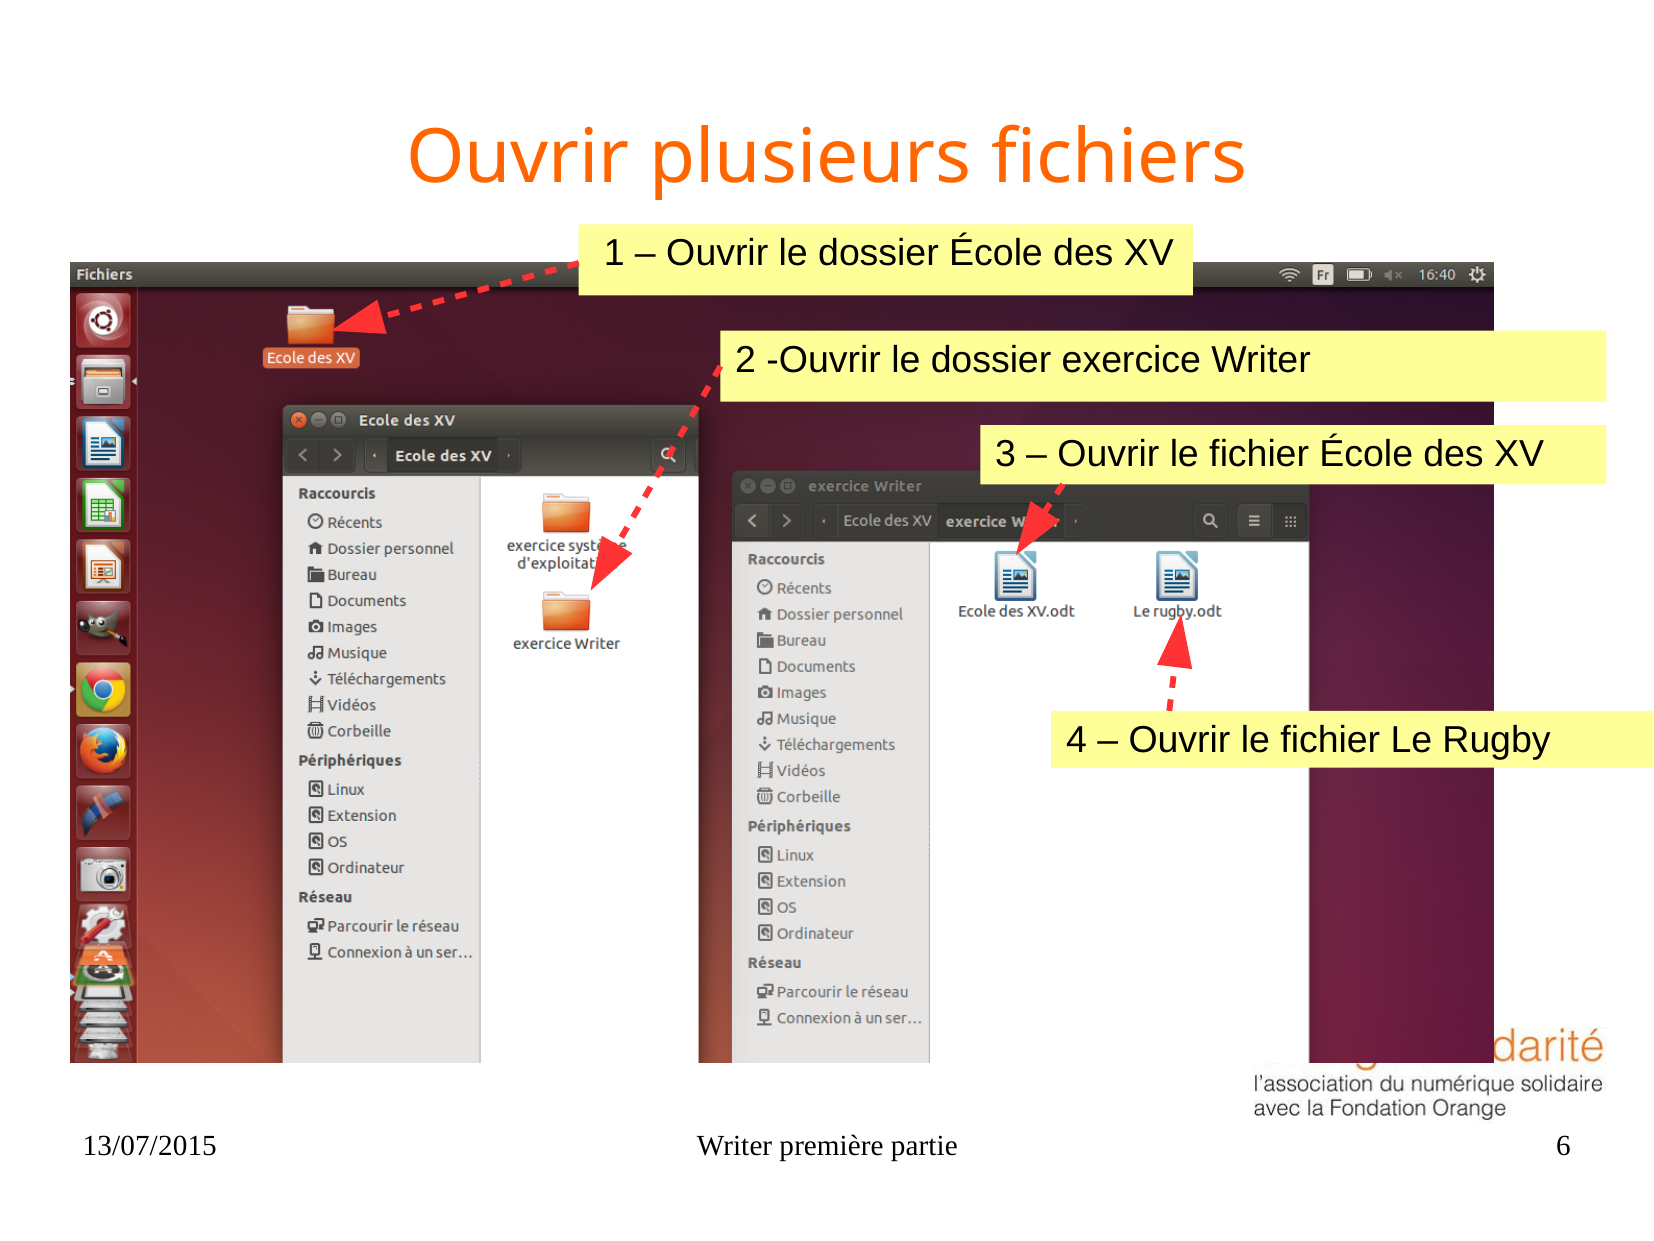

# Ouvrir plusieurs fichiers
 1 – Ouvrir le dossier École des XV
2 -Ouvrir le dossier exercice Writer
3 – Ouvrir le fichier École des XV
4 – Ouvrir le fichier Le Rugby
13/07/2015
Writer première partie
6